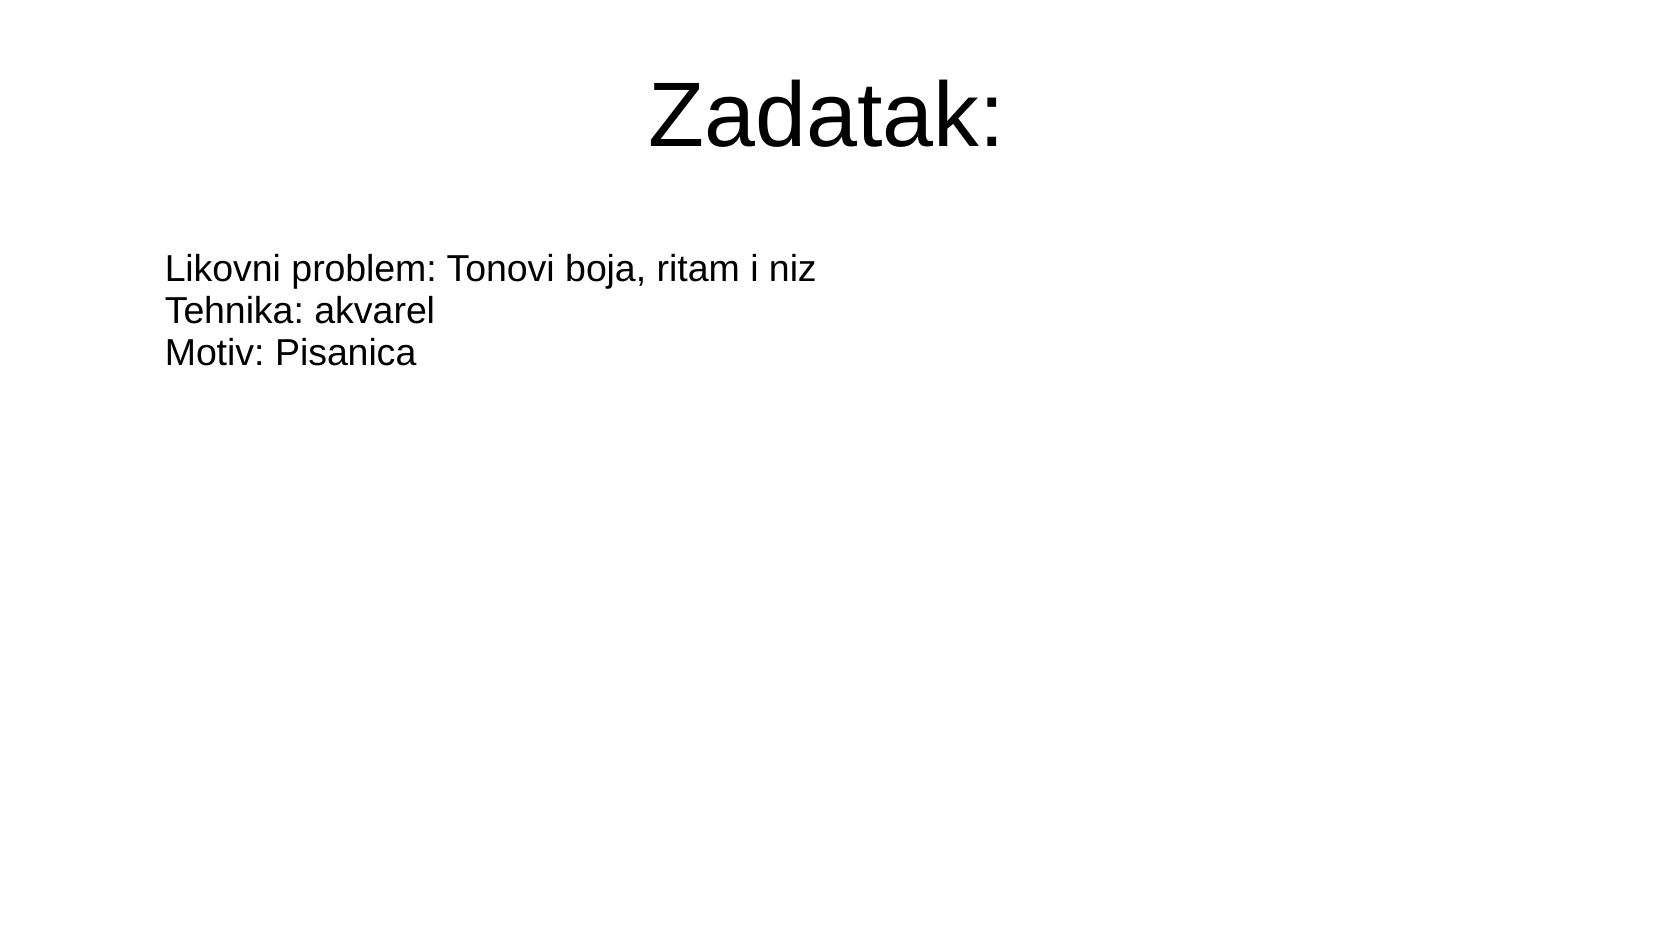

# Zadatak:
Likovni problem: Tonovi boja, ritam i niz
Tehnika: akvarel
Motiv: Pisanica